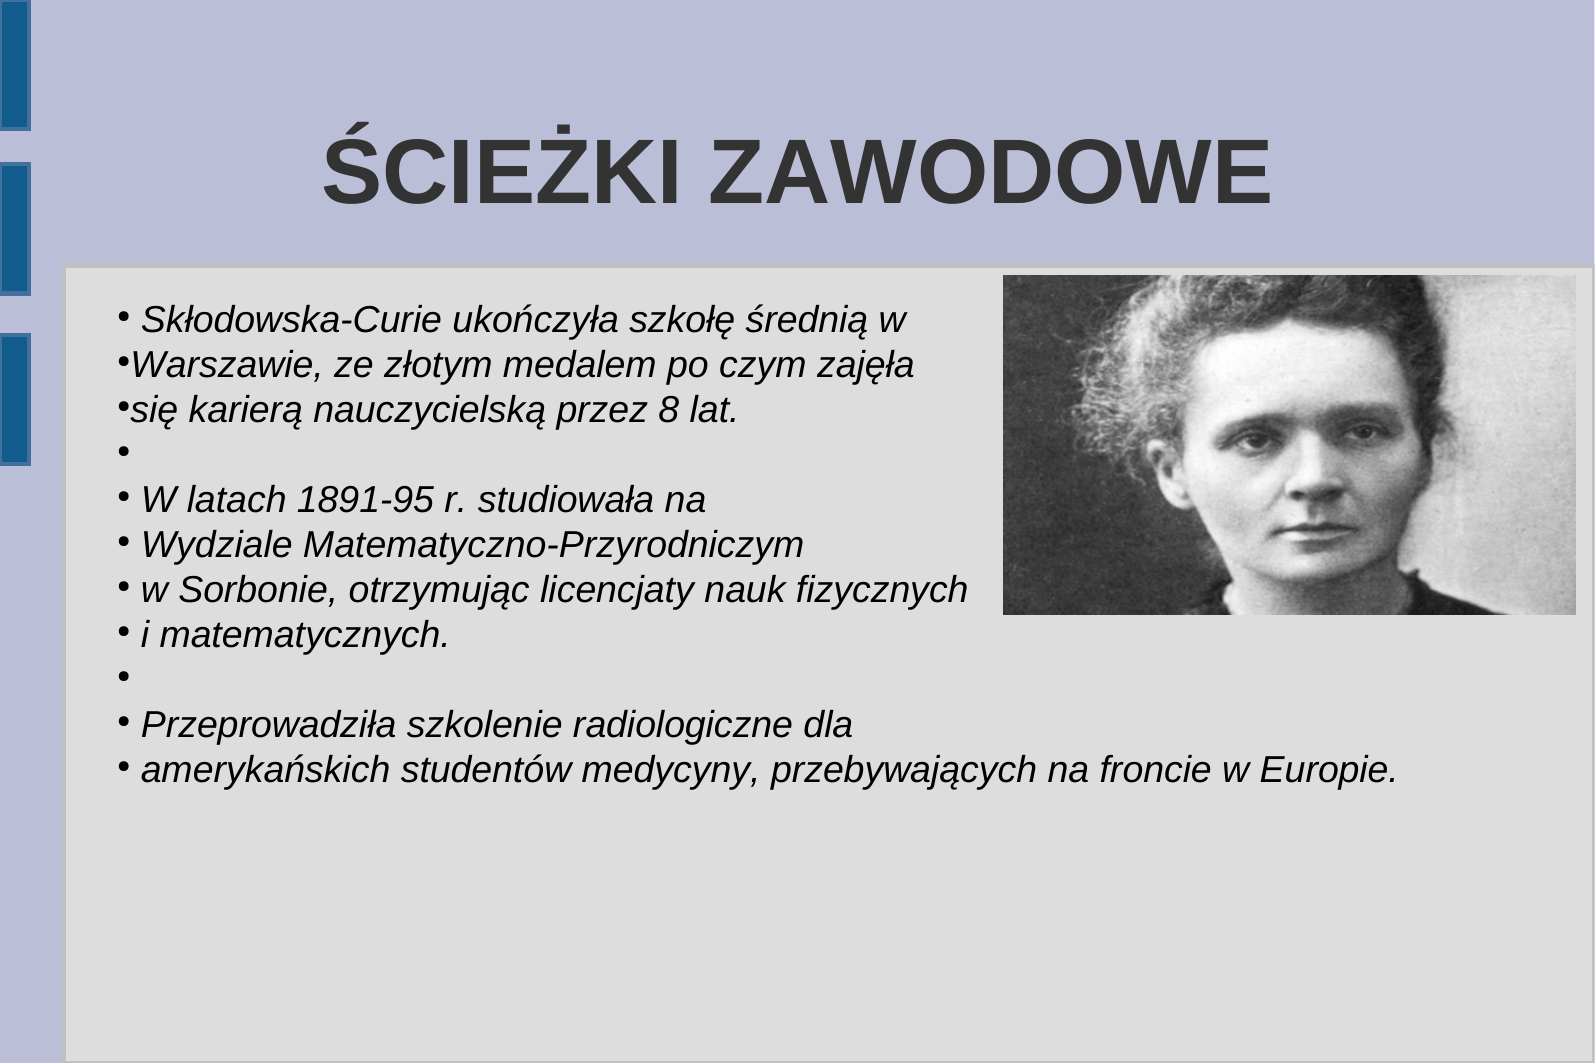

# ŚCIEŻKI ZAWODOWE
 Skłodowska-Curie ukończyła szkołę średnią w
Warszawie, ze złotym medalem po czym zajęła
się karierą nauczycielską przez 8 lat.
 W latach 1891-95 r. studiowała na
 Wydziale Matematyczno-Przyrodniczym
 w Sorbonie, otrzymując licencjaty nauk fizycznych
 i matematycznych.
 Przeprowadziła szkolenie radiologiczne dla
 amerykańskich studentów medycyny, przebywających na froncie w Europie.